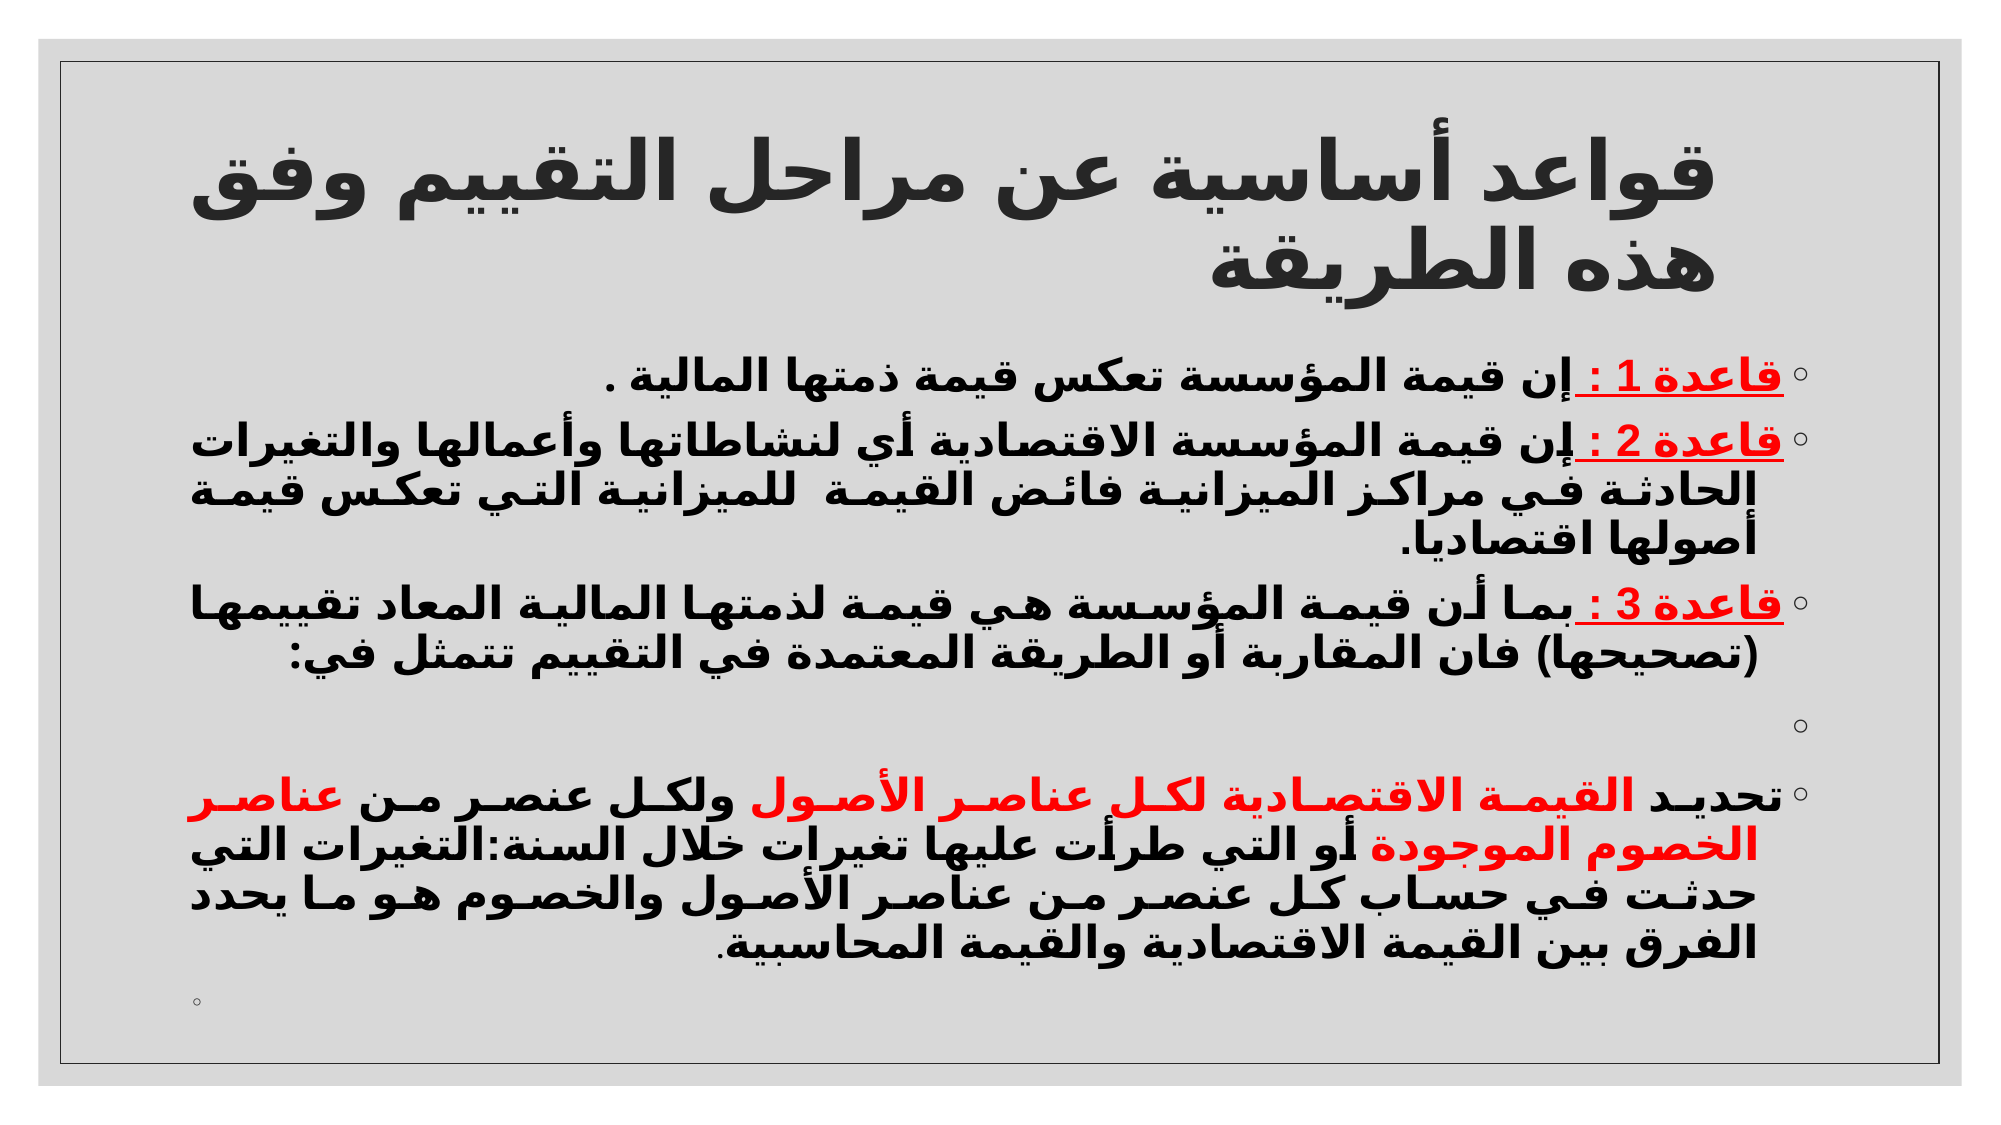

# قواعد أساسية عن مراحل التقييم وفق هذه الطريقة
قاعدة 1 : إن قيمة المؤسسة تعكس قيمة ذمتها المالية .
قاعدة 2 : إن قيمة المؤسسة الاقتصادية أي لنشاطاتها وأعمالها والتغيرات الحادثة في مراكز الميزانية فائض القيمة للميزانية التي تعكس قيمة أصولها اقتصاديا.
قاعدة 3 : بما أن قيمة المؤسسة هي قيمة لذمتها المالية المعاد تقييمها (تصحيحها) فان المقاربة أو الطريقة المعتمدة في التقييم تتمثل في:
تحديد القيمة الاقتصادية لكل عناصر الأصول ولكل عنصر من عناصر الخصوم الموجودة أو التي طرأت عليها تغيرات خلال السنة:التغيرات التي حدثت في حساب كل عنصر من عناصر الأصول والخصوم هو ما يحدد الفرق بين القيمة الاقتصادية والقيمة المحاسبية.